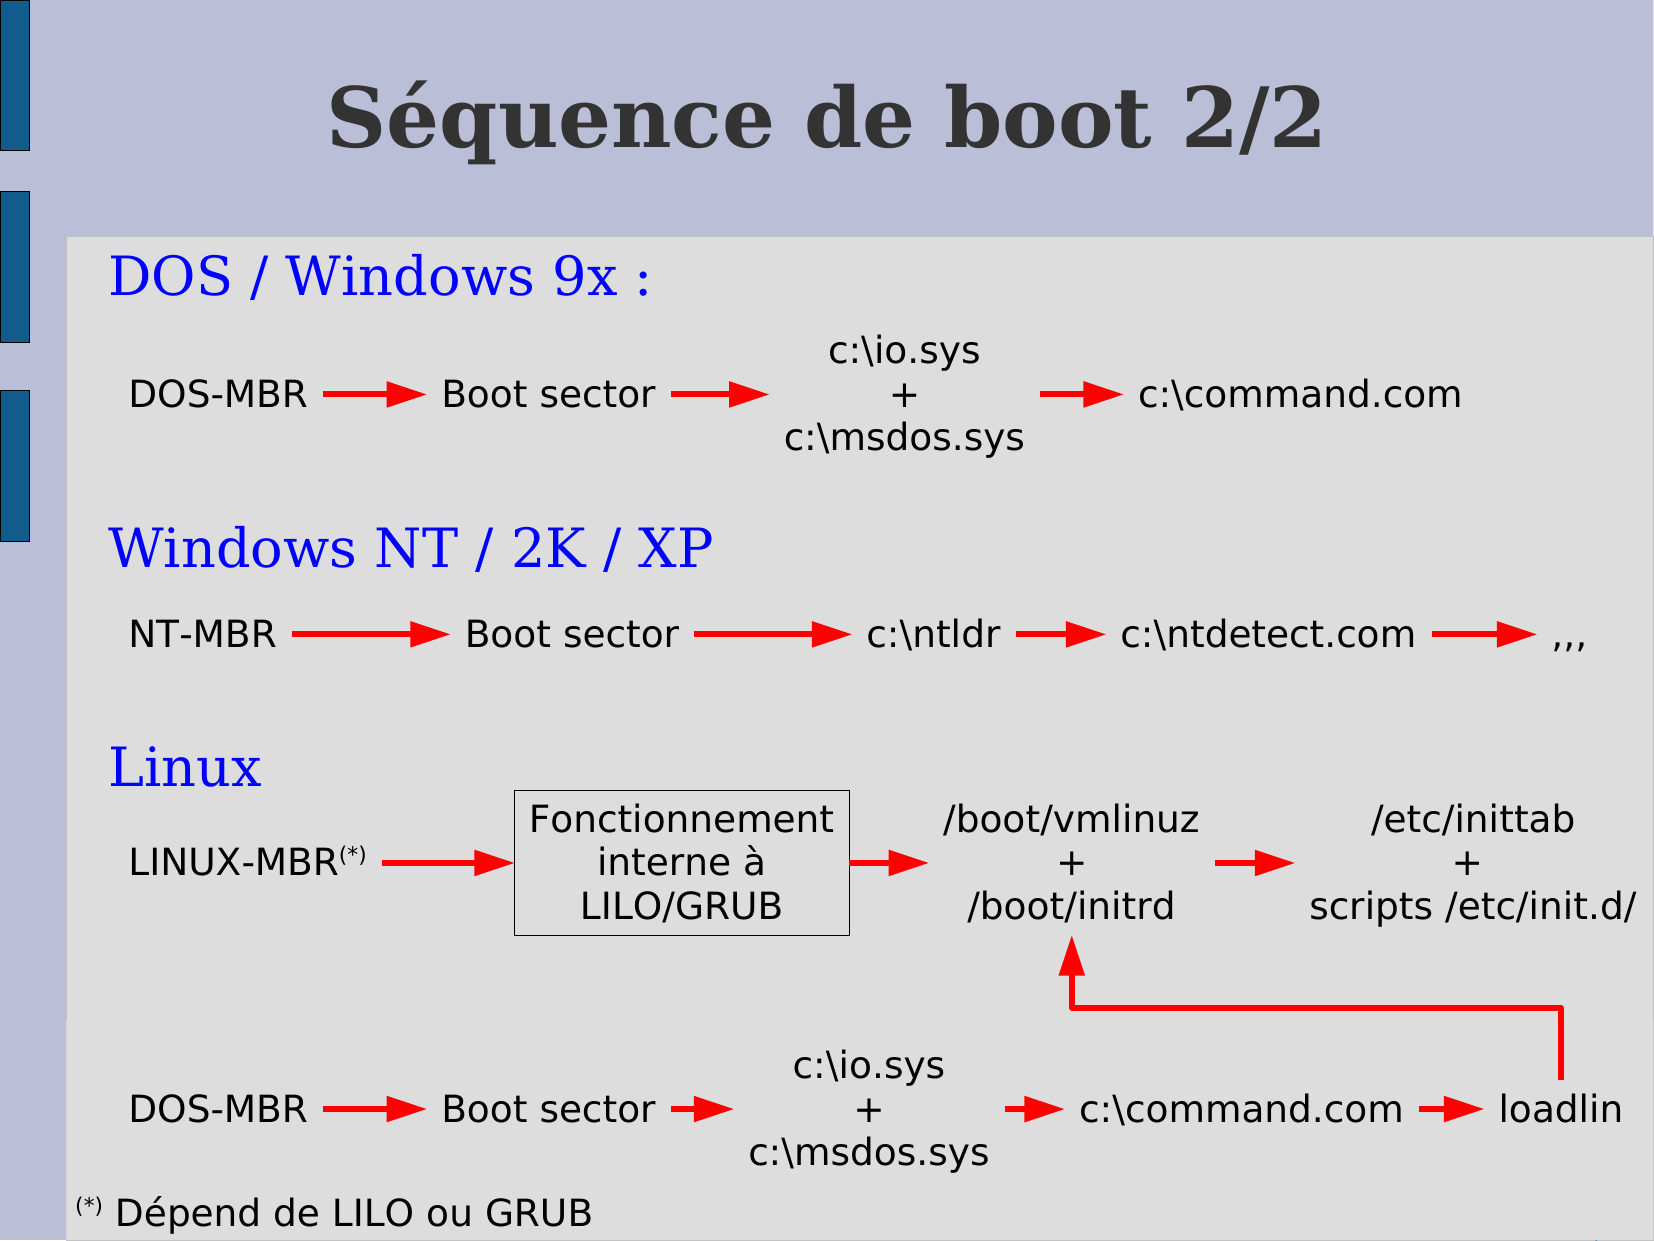

# Séquence de boot 2/2
DOS / Windows 9x :
c:\io.sys
+
c:\msdos.sys
DOS-MBR
Boot sector
c:\command.com
Windows NT / 2K / XP
NT-MBR
Boot sector
c:\ntldr
c:\ntdetect.com
,,,
Linux
Fonctionnement
interne à
LILO/GRUB
/boot/vmlinuz
+
/boot/initrd
/etc/inittab
+
scripts /etc/init.d/
LINUX-MBR(*)
c:\io.sys
+
c:\msdos.sys
DOS-MBR
Boot sector
c:\command.com
loadlin
(*) Dépend de LILO ou GRUB